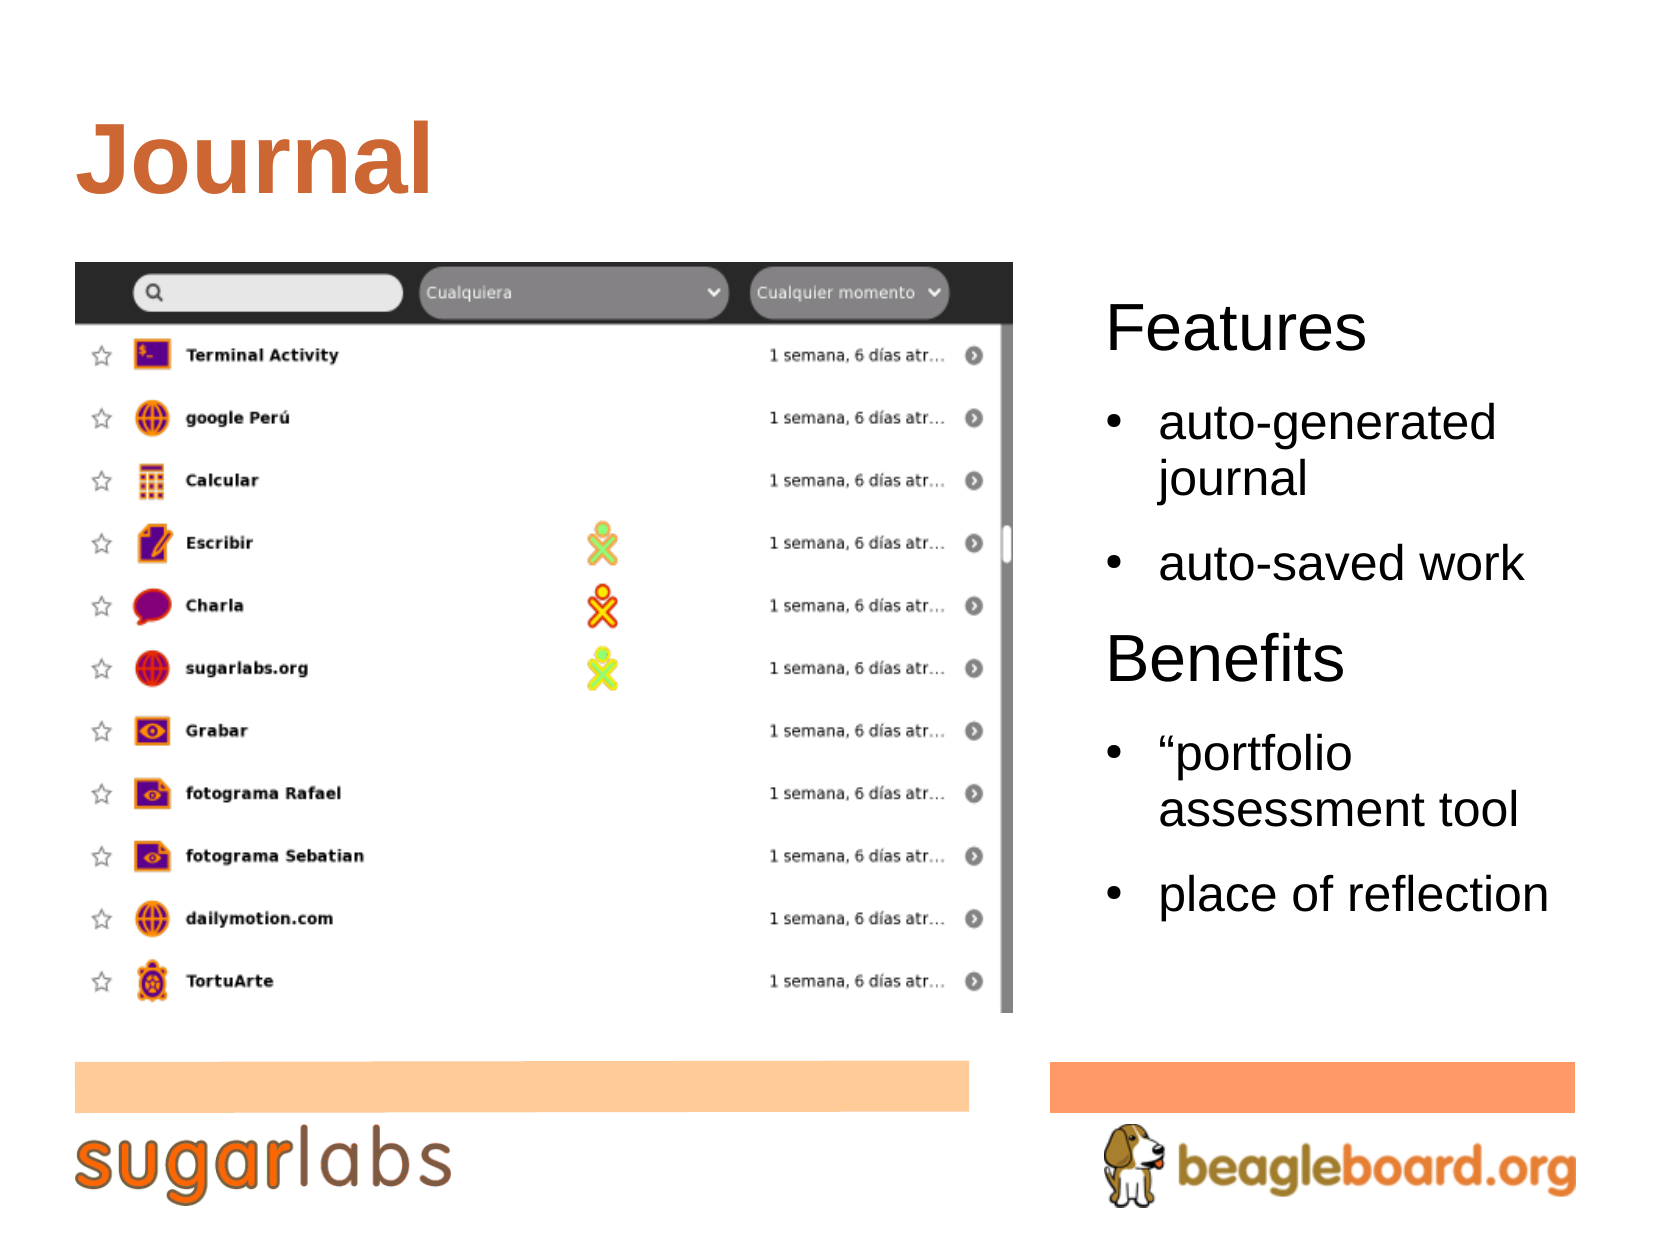

Journal
# Features
auto-generated journal
auto-saved work
Benefits
“portfolio assessment tool
place of reflection